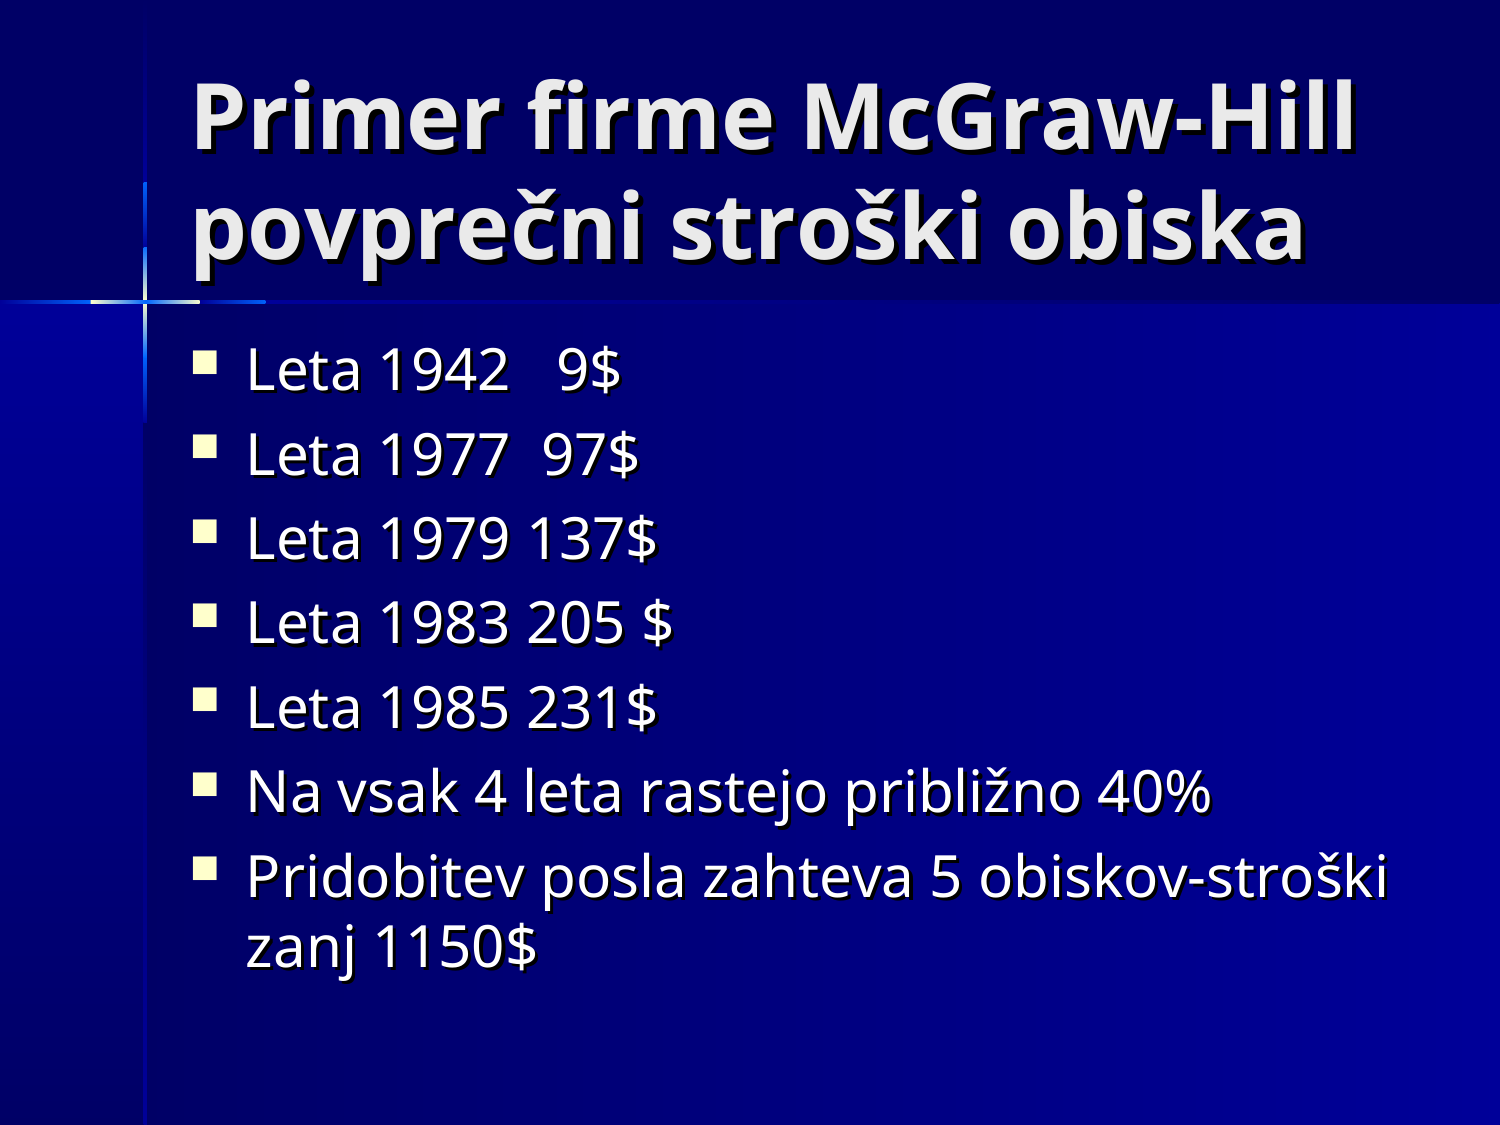

# Primer firme McGraw-Hill povprečni stroški obiska
Leta 1942 9$
Leta 1977 97$
Leta 1979 137$
Leta 1983 205 $
Leta 1985 231$
Na vsak 4 leta rastejo približno 40%
Pridobitev posla zahteva 5 obiskov-stroški zanj 1150$